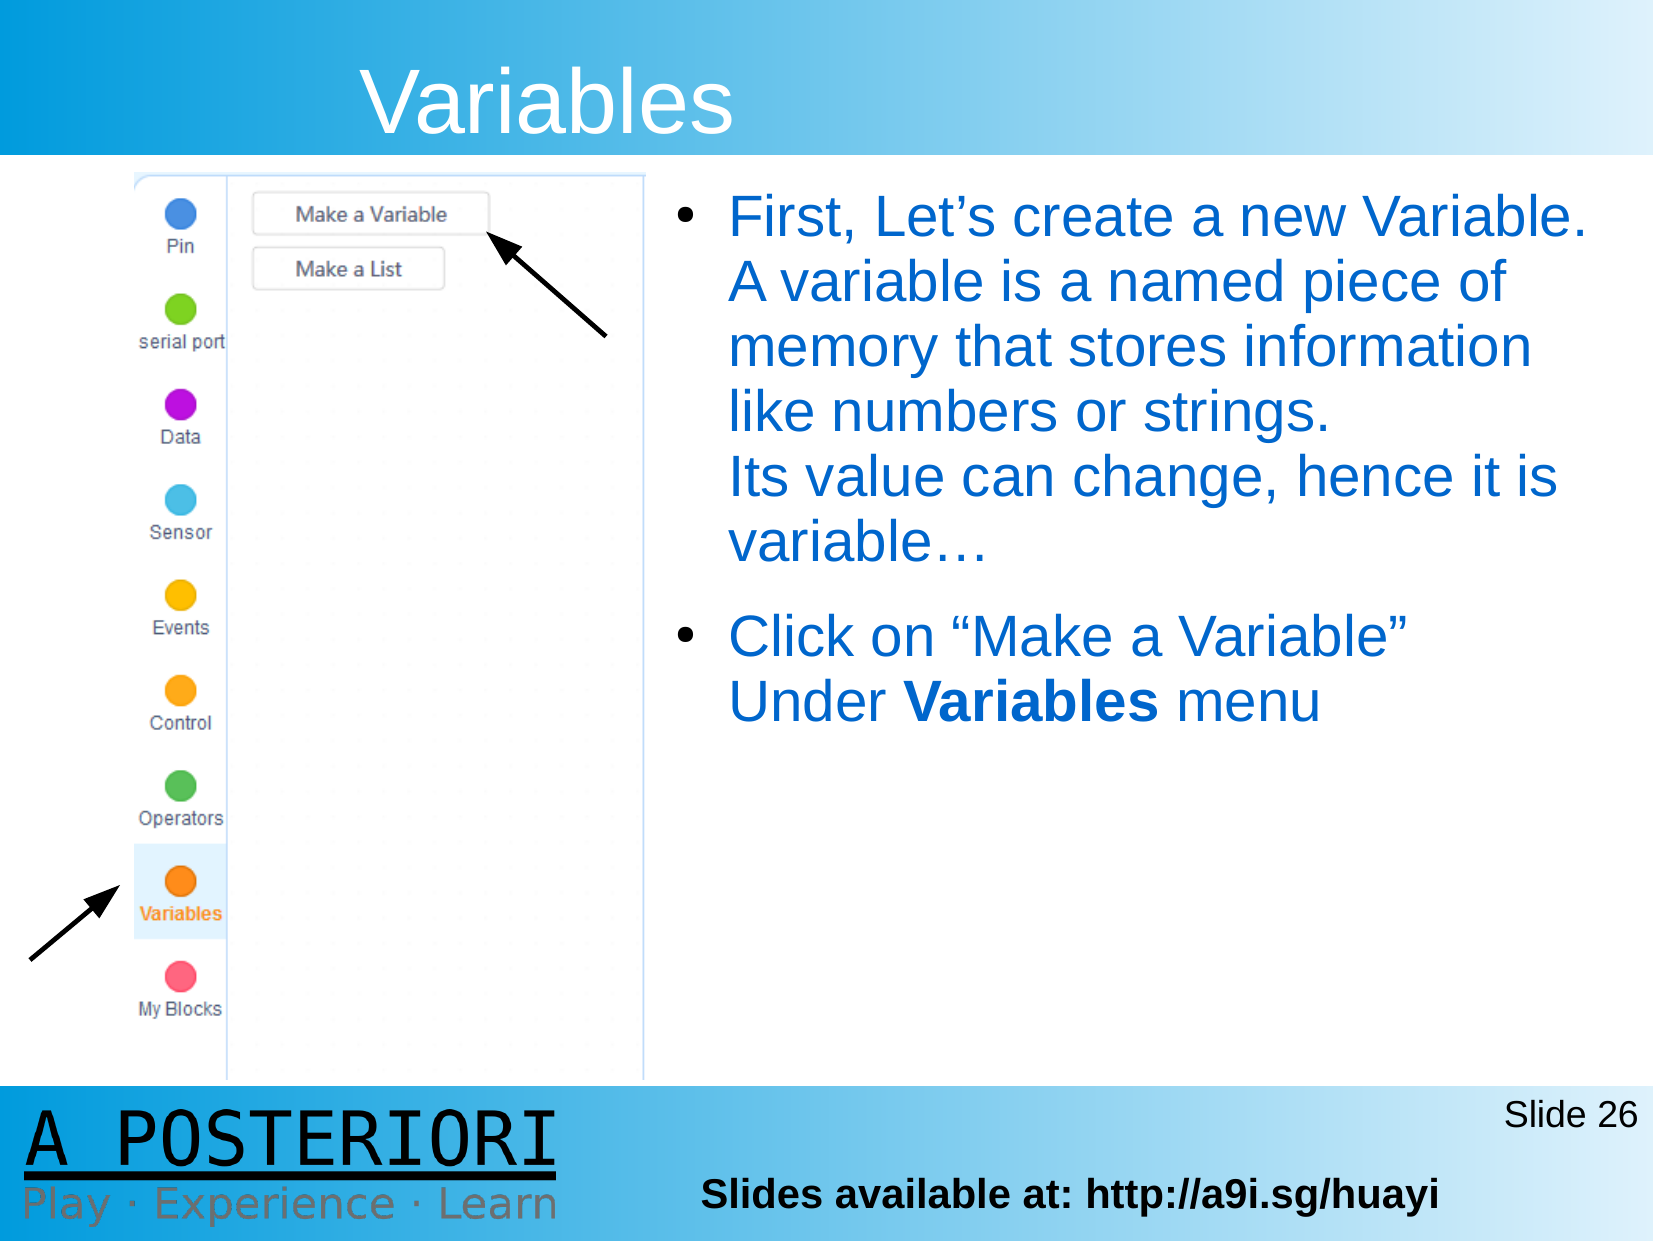

# Variables
First, Let’s create a new Variable.
A variable is a named piece of memory that stores information like numbers or strings.
Its value can change, hence it is variable…
Click on “Make a Variable”
Under Variables menu